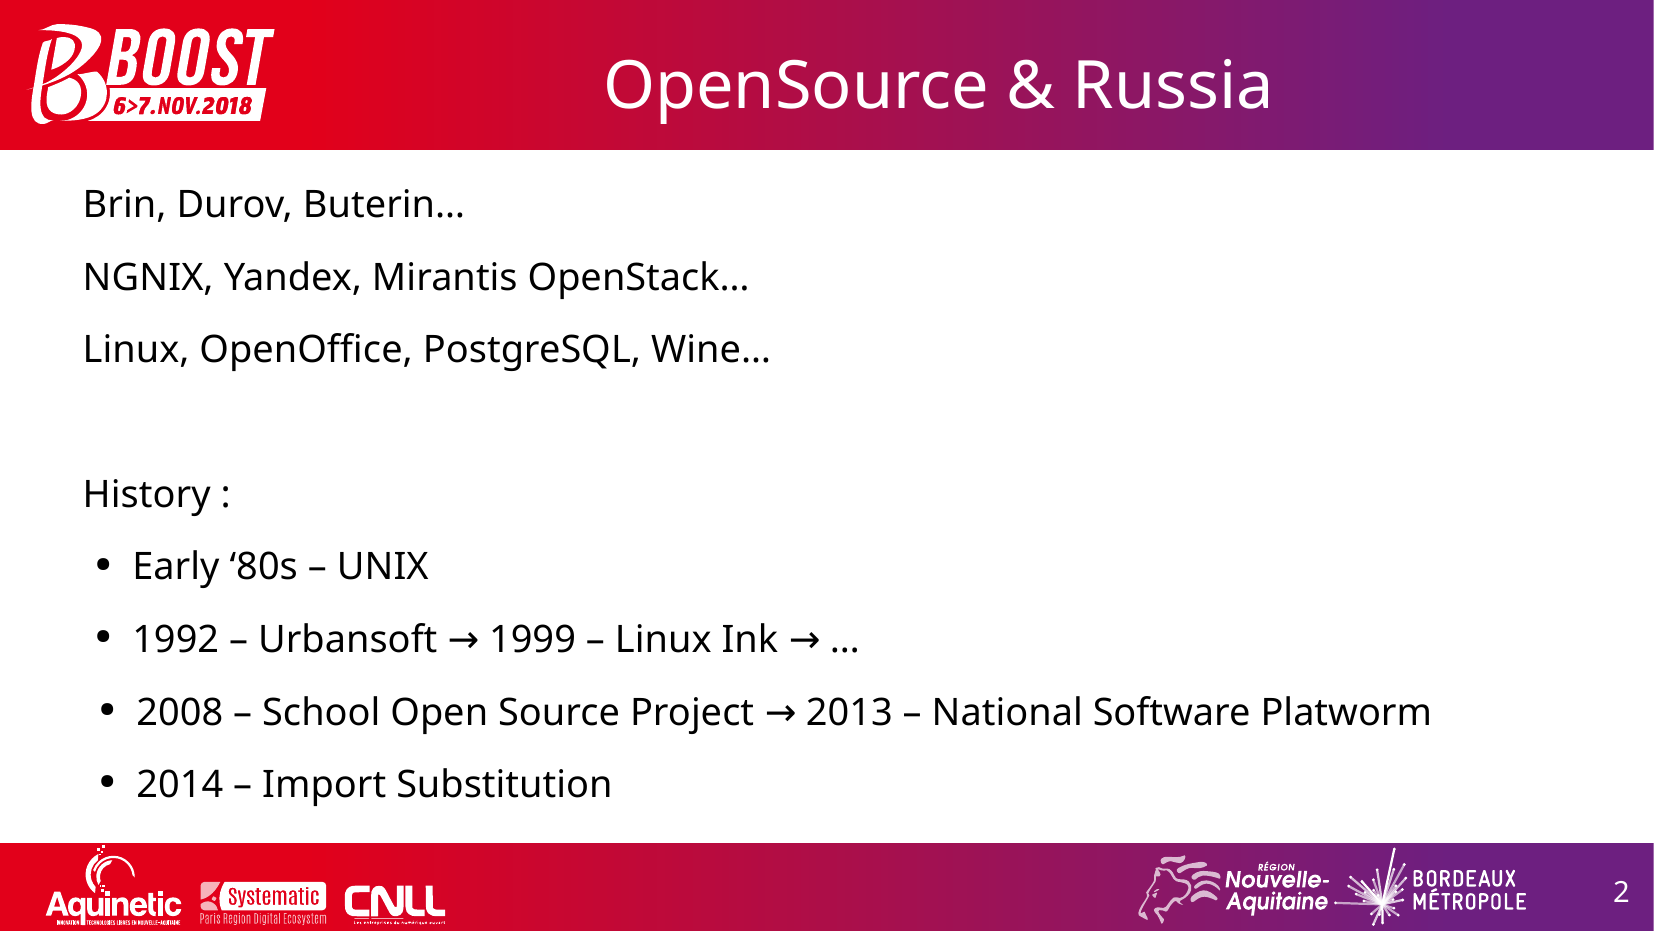

# OpenSource & Russia
Brin, Durov, Buterin…
NGNIX, Yandex, Mirantis OpenStack…
Linux, OpenOffice, PostgreSQL, Wine…
History :
Early ‘80s – UNIX
1992 – Urbansoft → 1999 – Linux Ink → …
2008 – School Open Source Project → 2013 – National Software Platworm
2014 – Import Substitution
2